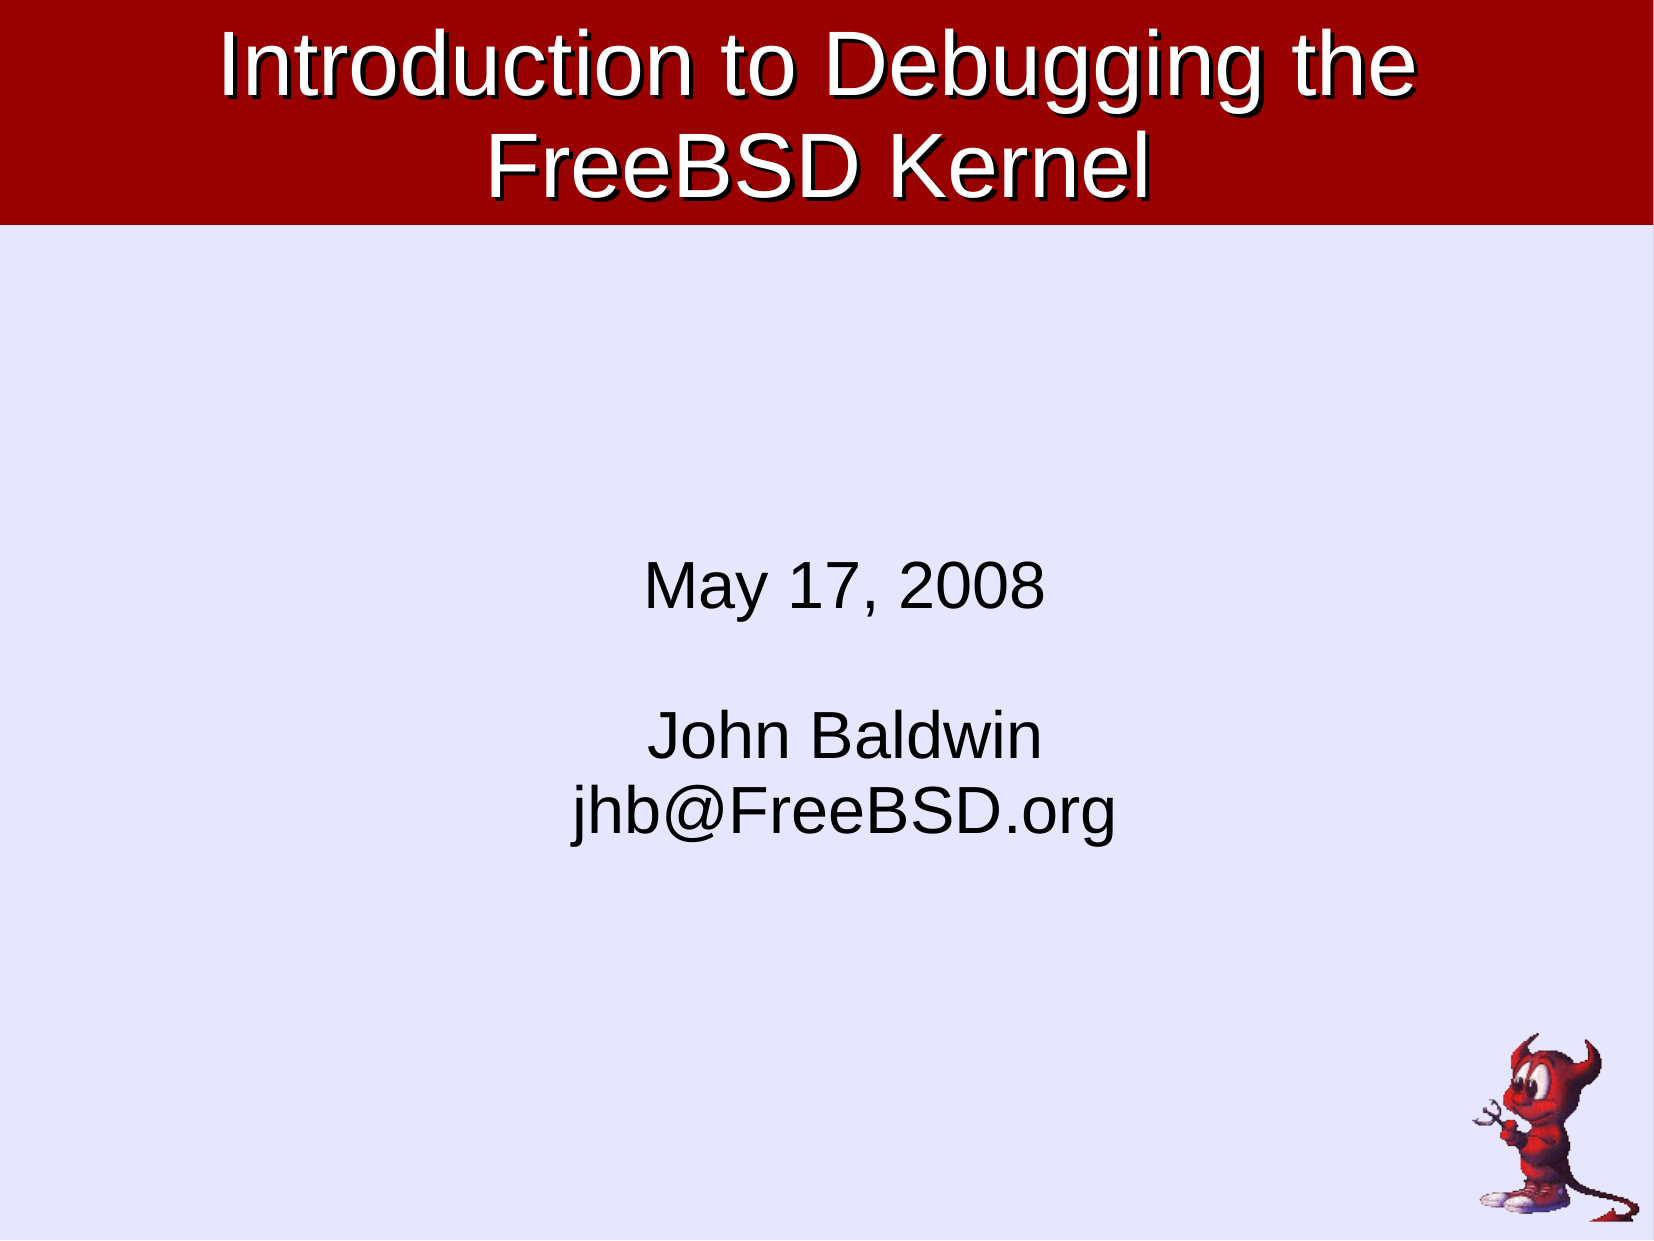

# Introduction to Debugging the FreeBSD Kernel
May 17, 2008
John Baldwin
jhb@FreeBSD.org